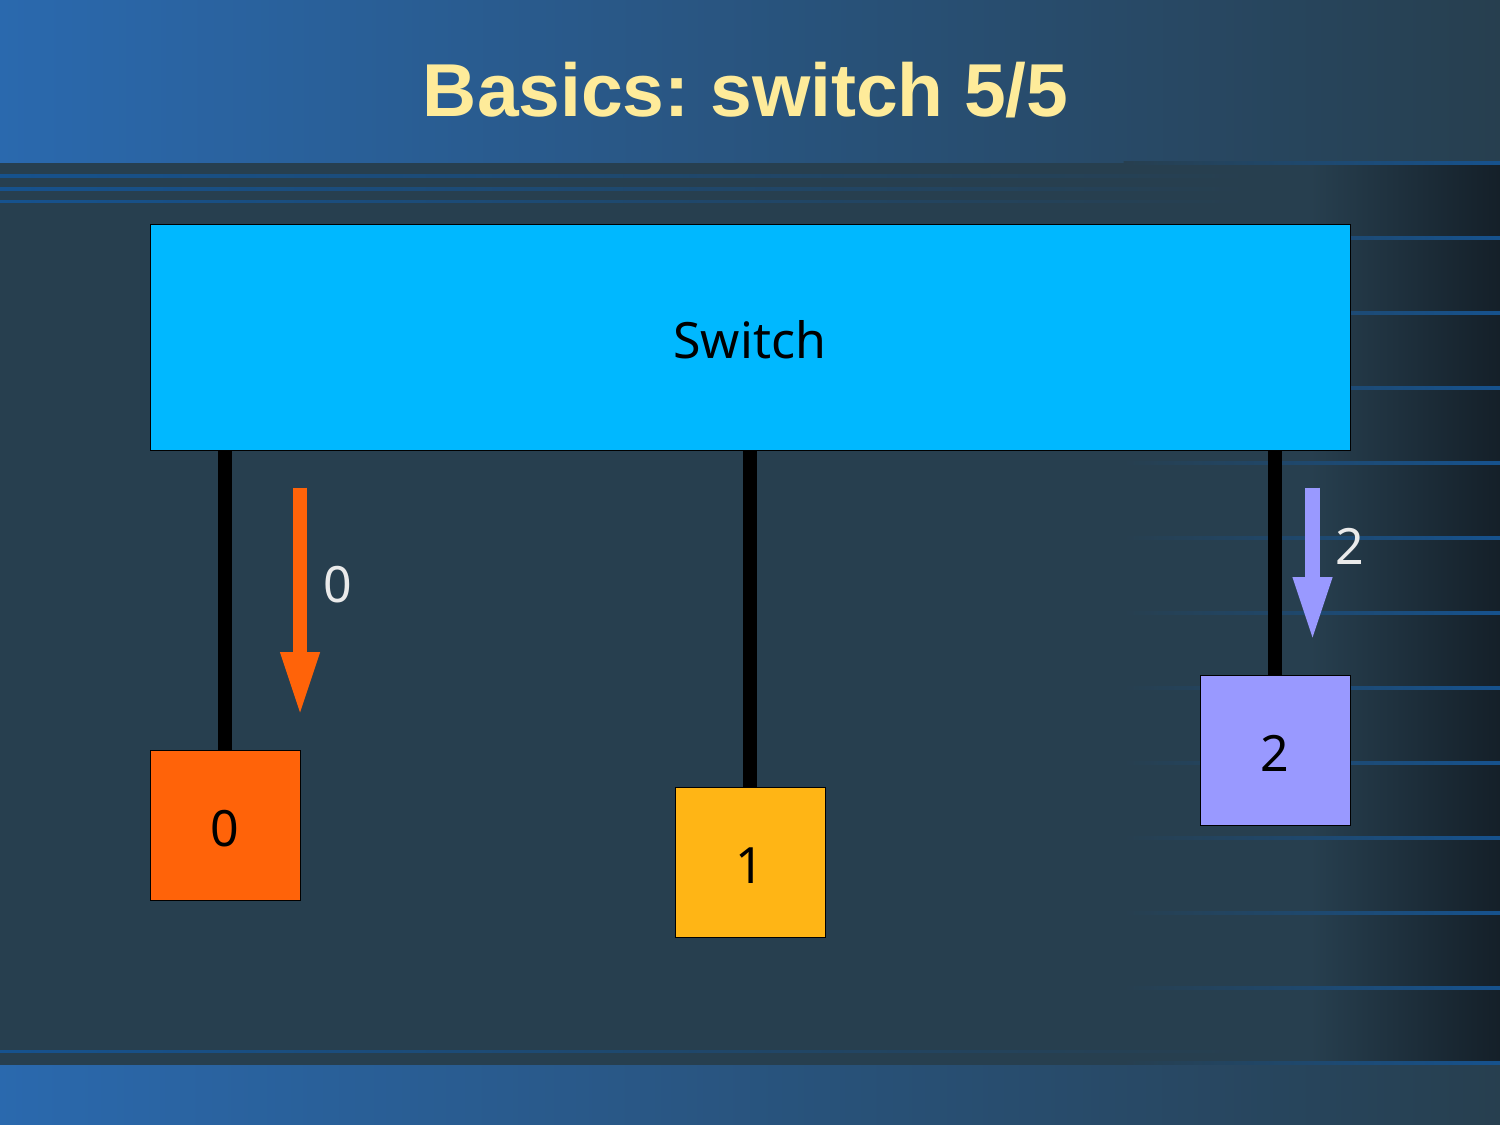

# Basics: switch 5/5
Switch
0
2
2
0
1